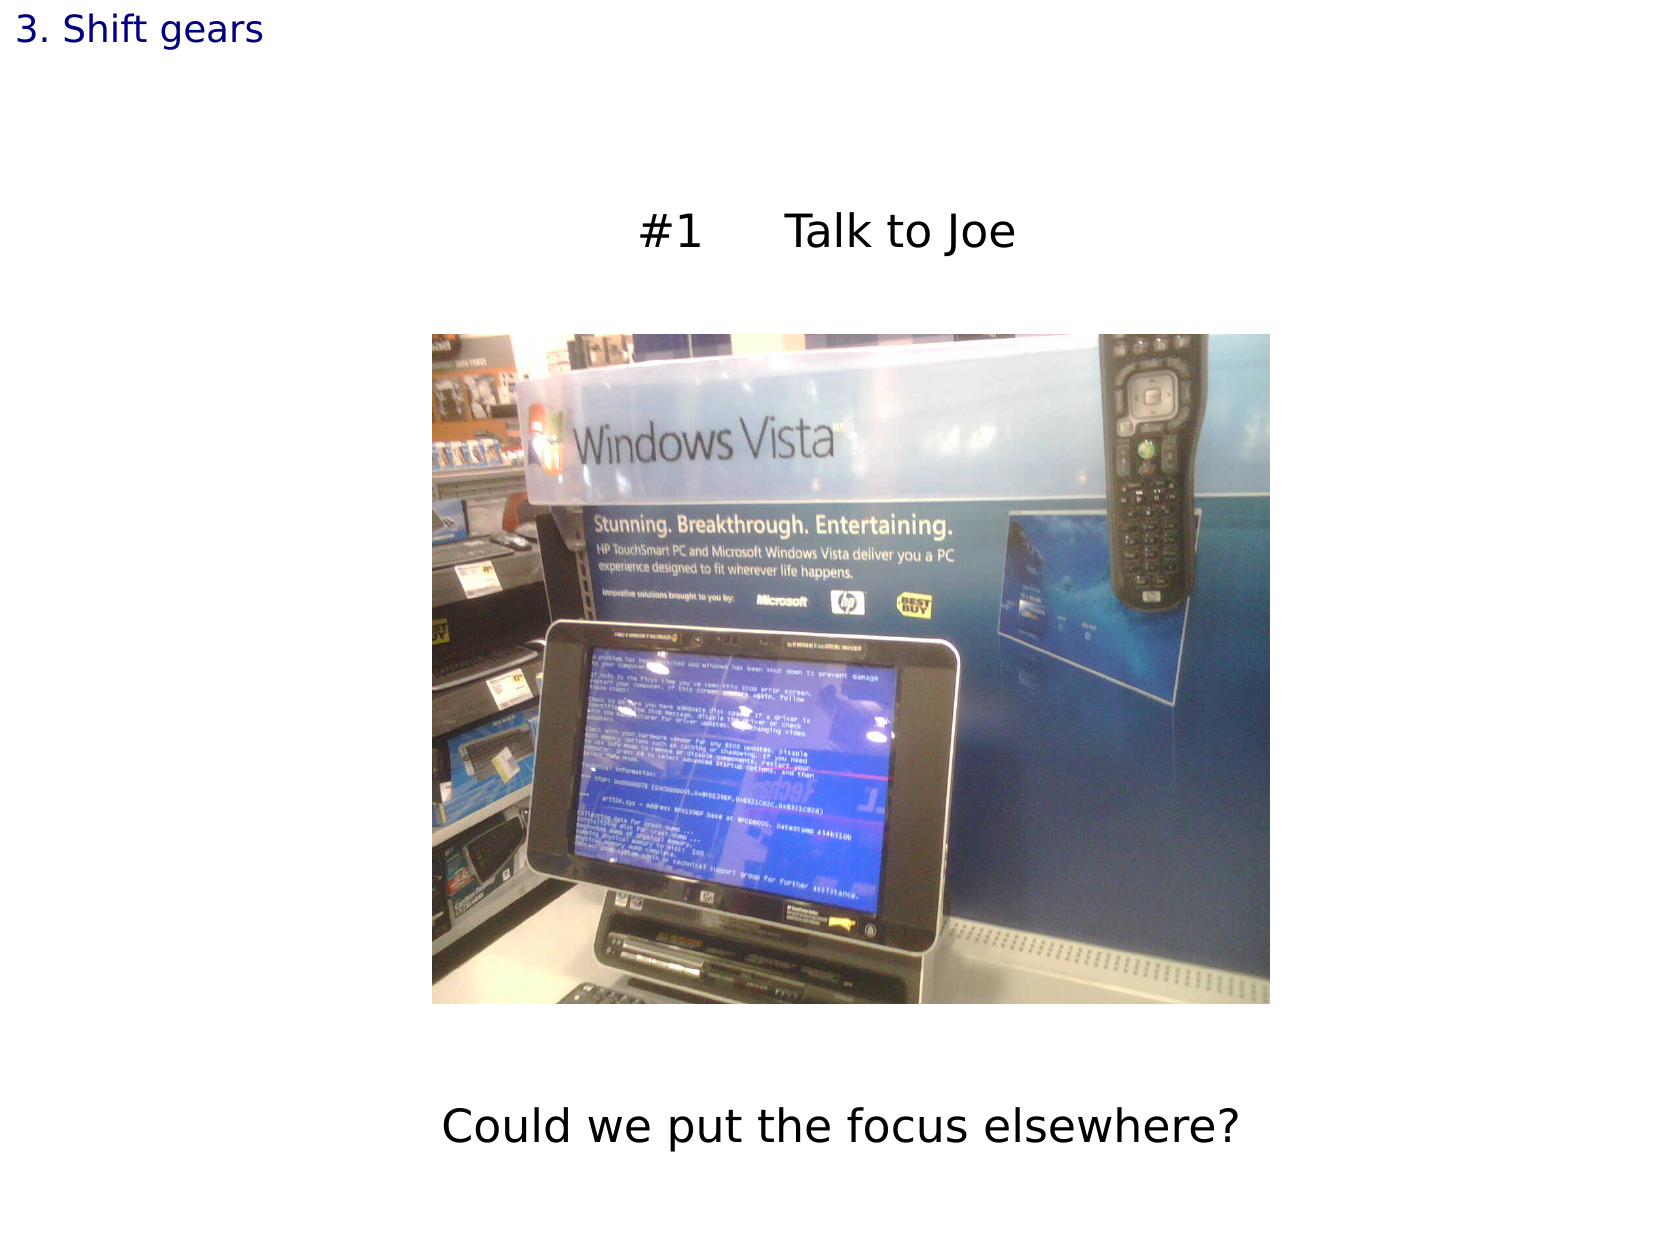

3. Shift gears
#1		Talk to Joe
Could we put the focus elsewhere?